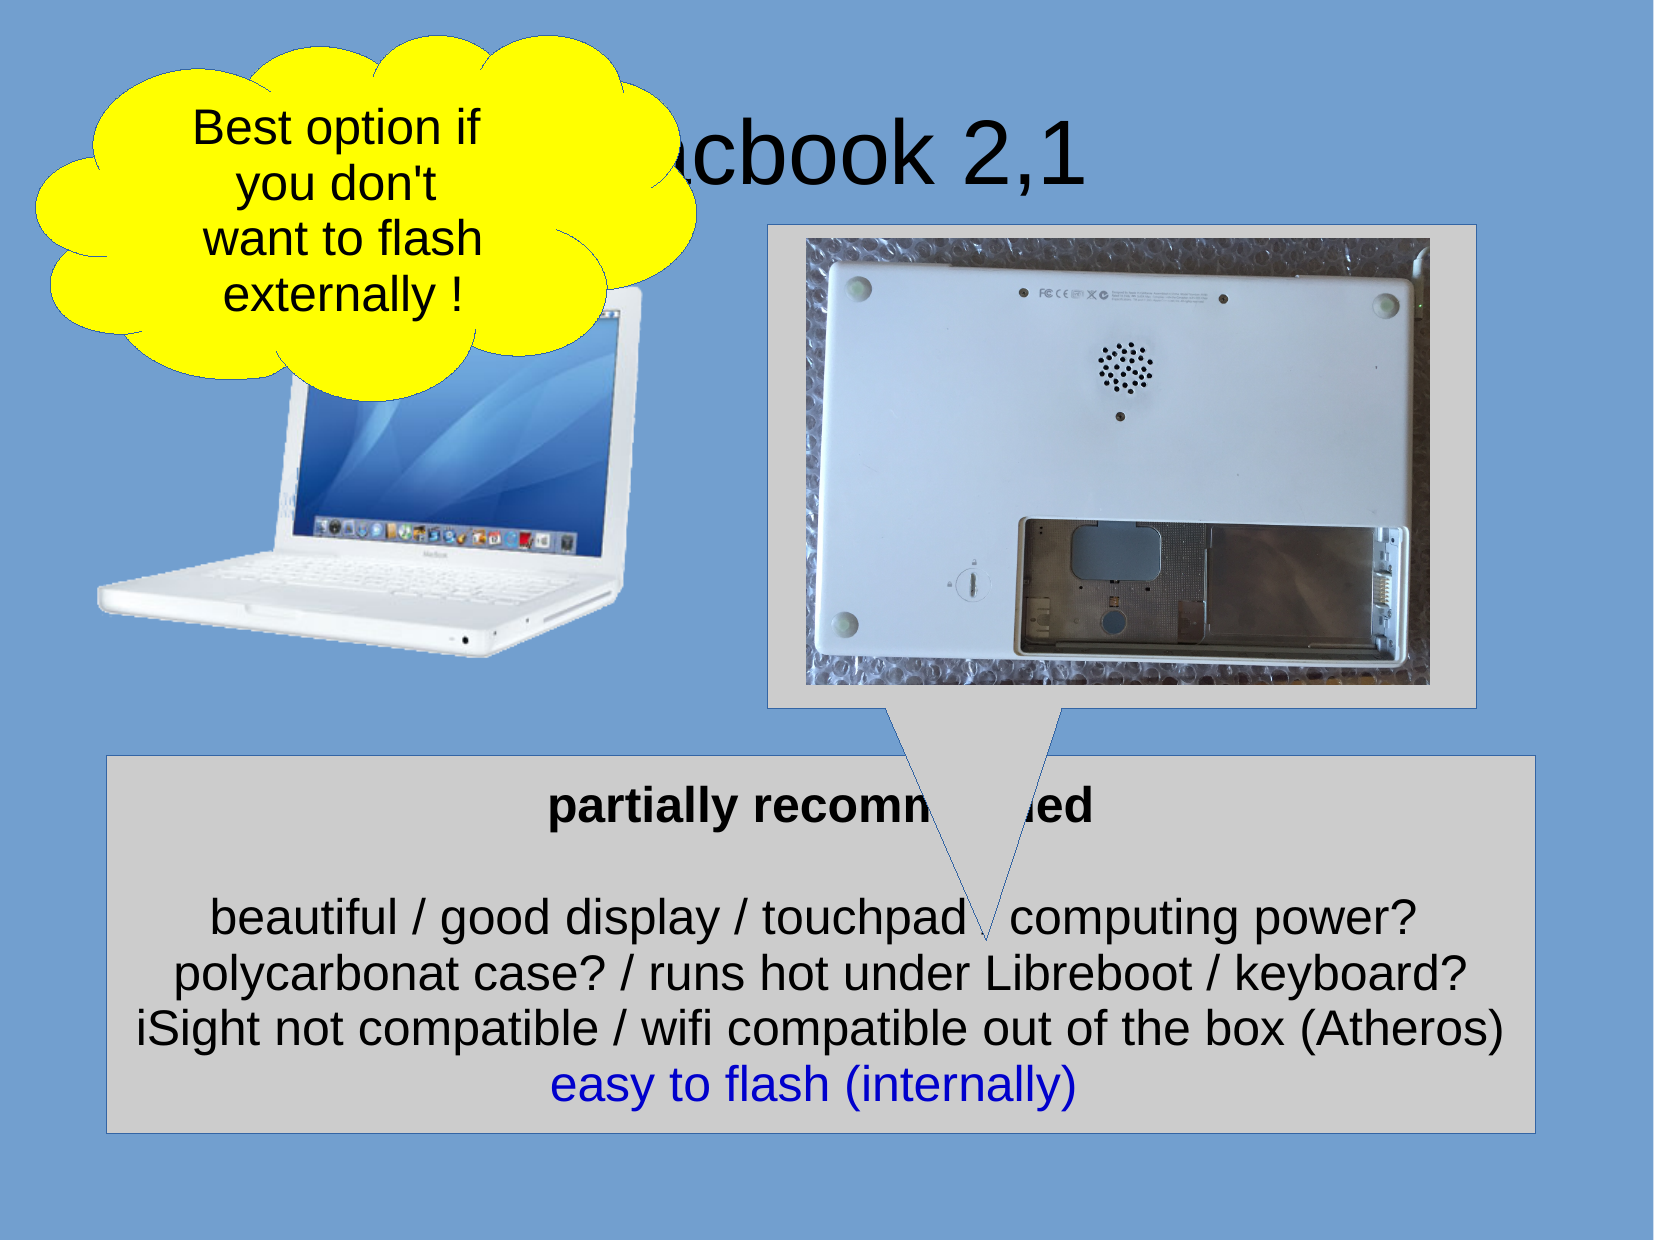

Best option if
you don't
want to flash
externally !
# Macbook 2,1
Core 2 Duo 1,83 – 2.16 Ghz
13" glossy display (1200 x 800)
up to 4 GB RAM (Model 2,1!)
Atheros Wifi, Bluetooth 2.0+EDR, Gigabit Ethernet, a FireWire "400" port, 2 USB 2.0, optical digital audio in/out, and video out capabilities (mini-DVI)
iSight video camera, Apple Remote, "MagSafe" power connector
partially recommended
beautiful / good display / touchpad / computing power?
polycarbonat case? / runs hot under Libreboot / keyboard?
iSight not compatible / wifi compatible out of the box (Atheros)
easy to flash (internally)